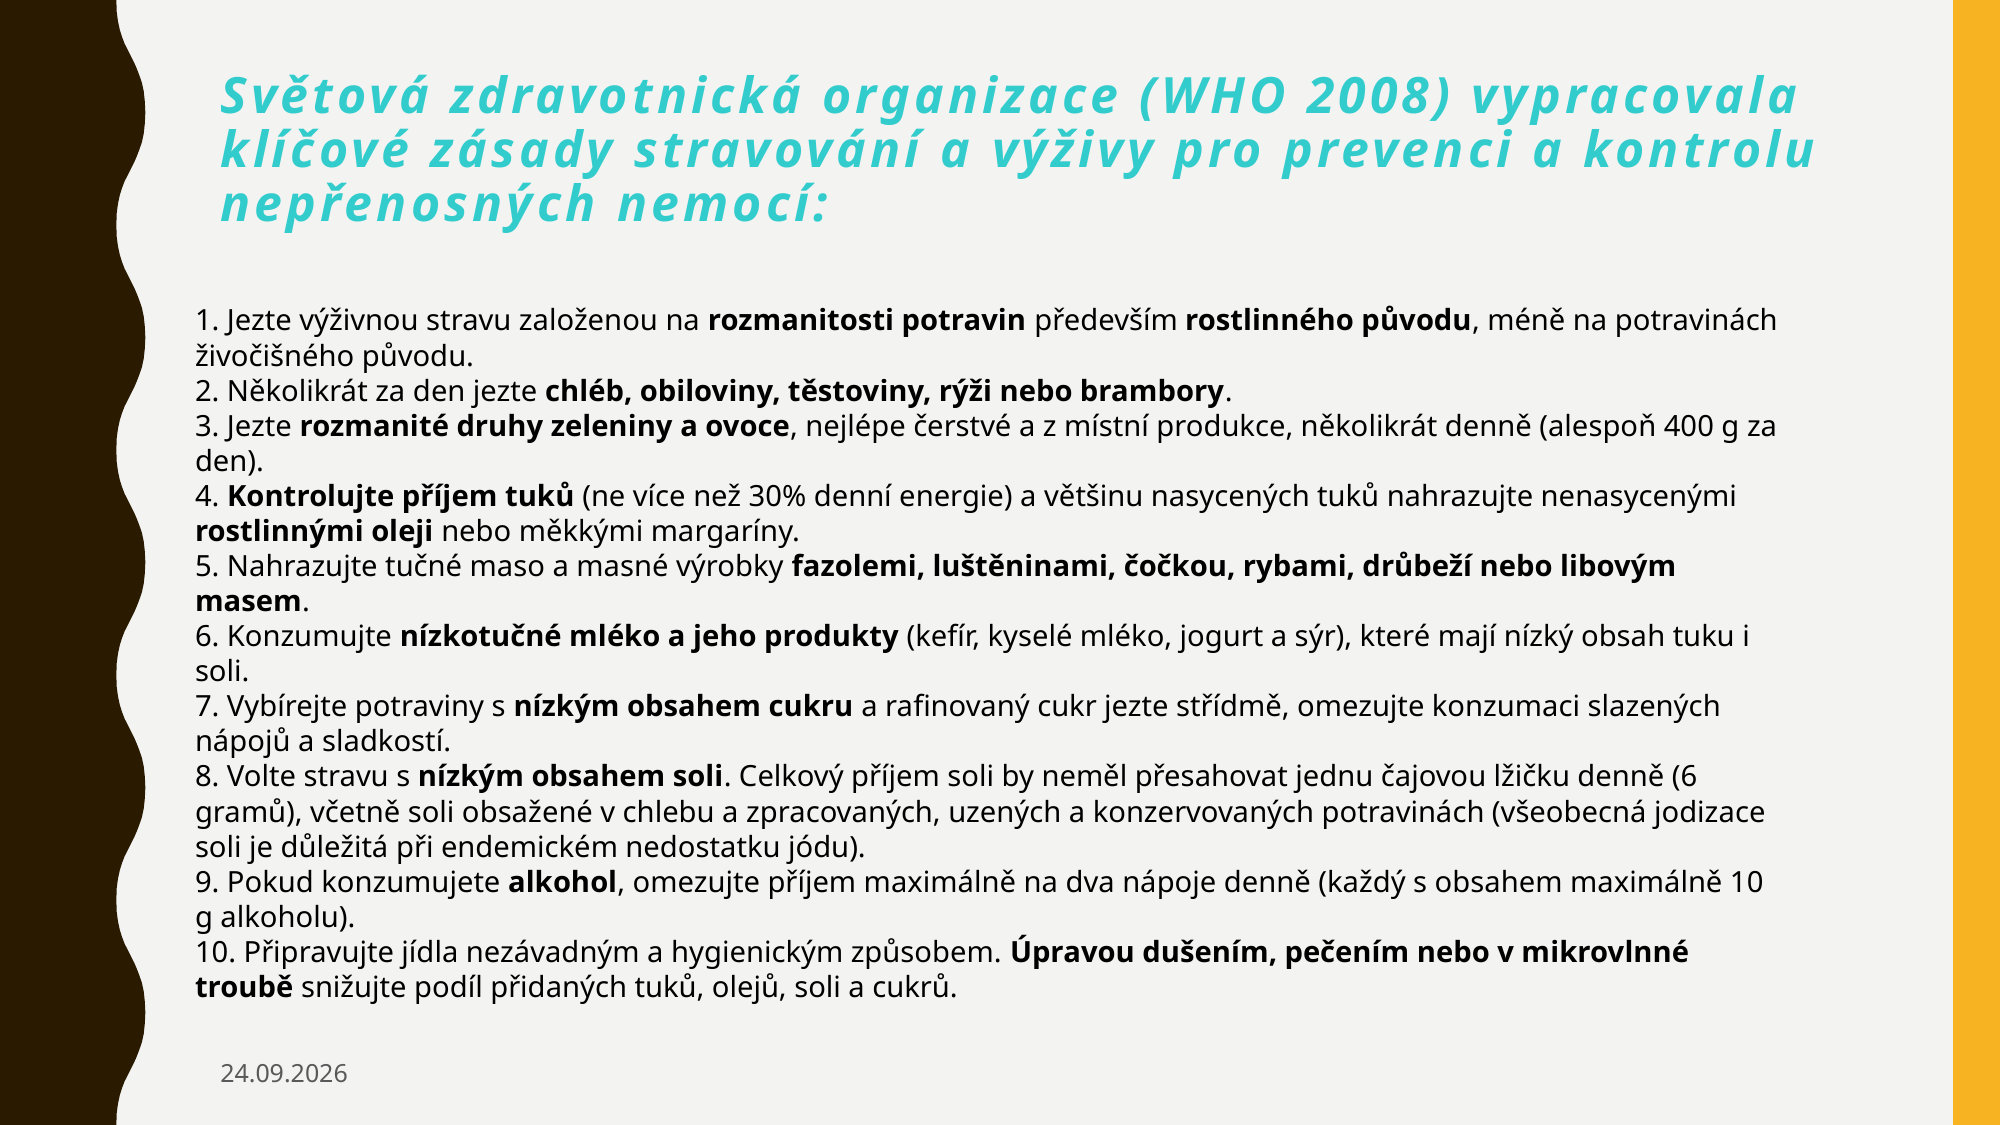

# Světová zdravotnická organizace (WHO 2008) vypracovala klíčové zásady stravování a výživy pro prevenci a kontrolu nepřenosných nemocí:
1. Jezte výživnou stravu založenou na rozmanitosti potravin především rostlinného původu, méně na potravinách živočišného původu.
2. Několikrát za den jezte chléb, obiloviny, těstoviny, rýži nebo brambory.
3. Jezte rozmanité druhy zeleniny a ovoce, nejlépe čerstvé a z místní produkce, několikrát denně (alespoň 400 g za den).
4. Kontrolujte příjem tuků (ne více než 30% denní energie) a většinu nasycených tuků nahrazujte nenasycenými rostlinnými oleji nebo měkkými margaríny.
5. Nahrazujte tučné maso a masné výrobky fazolemi, luštěninami, čočkou, rybami, drůbeží nebo libovým masem.
6. Konzumujte nízkotučné mléko a jeho produkty (kefír, kyselé mléko, jogurt a sýr), které mají nízký obsah tuku i soli.
7. Vybírejte potraviny s nízkým obsahem cukru a rafinovaný cukr jezte střídmě, omezujte konzumaci slazených nápojů a sladkostí.
8. Volte stravu s nízkým obsahem soli. Celkový příjem soli by neměl přesahovat jednu čajovou lžičku denně (6 gramů), včetně soli obsažené v chlebu a zpracovaných, uzených a konzervovaných potravinách (všeobecná jodizace soli je důležitá při endemickém nedostatku jódu).
9. Pokud konzumujete alkohol, omezujte příjem maximálně na dva nápoje denně (každý s obsahem maximálně 10 g alkoholu).
10. Připravujte jídla nezávadným a hygienickým způsobem. Úpravou dušením, pečením nebo v mikrovlnné troubě snižujte podíl přidaných tuků, olejů, soli a cukrů.